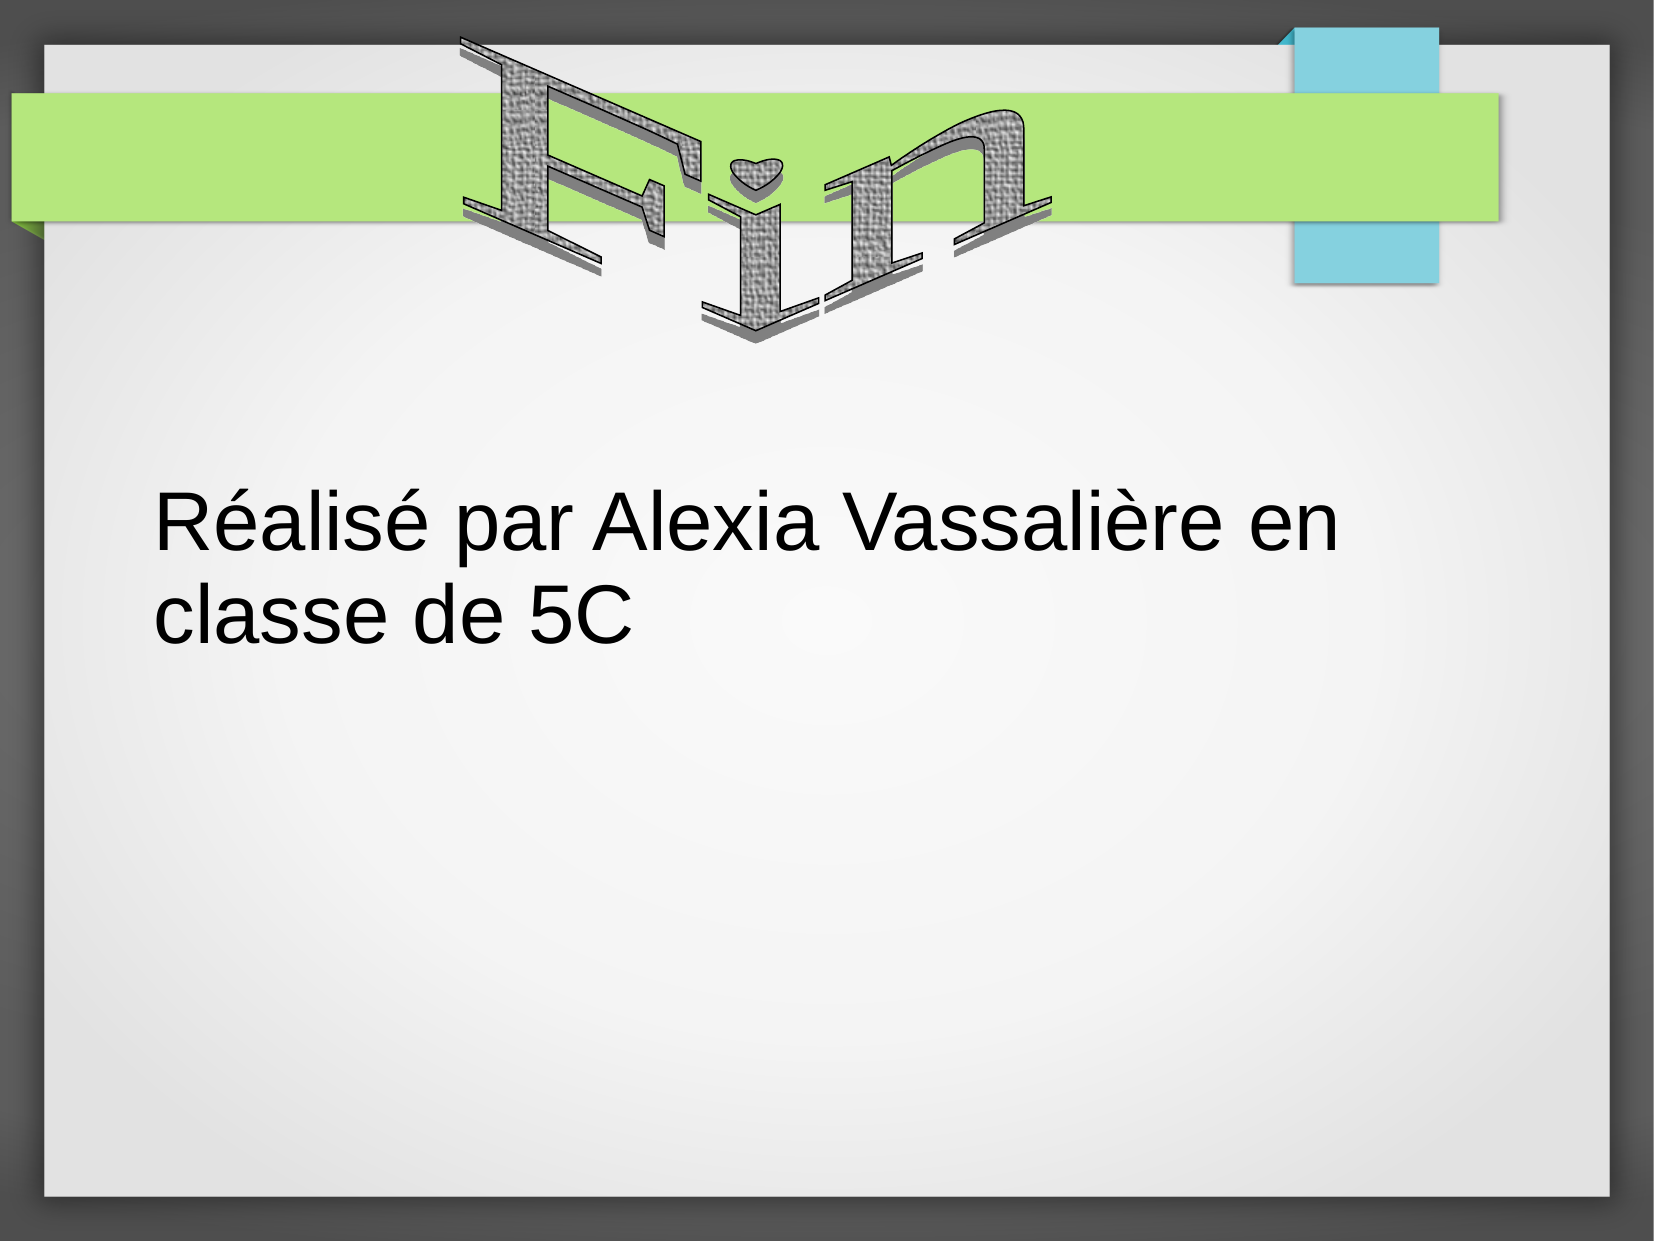

Fin
#
Réalisé par Alexia Vassalière en classe de 5C